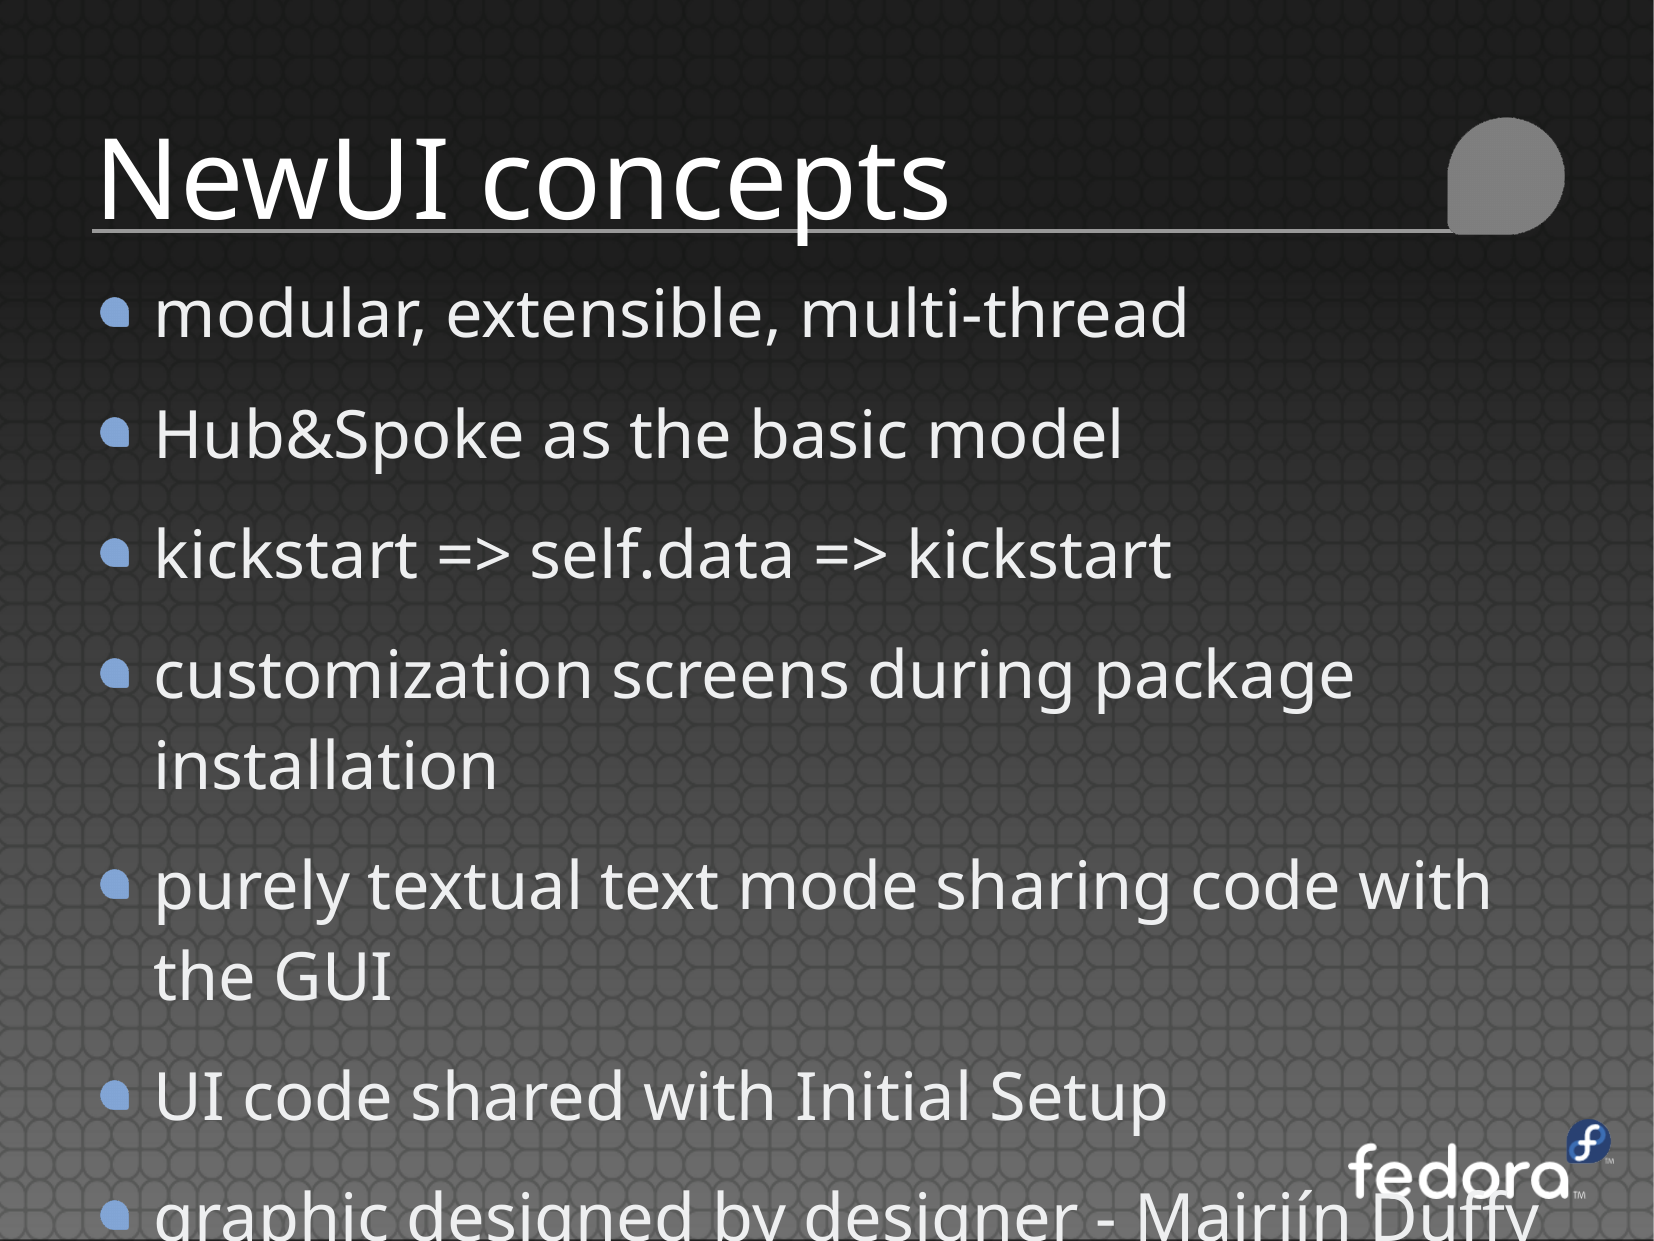

NewUI concepts
# modular, extensible, multi-thread
Hub&Spoke as the basic model
kickstart => self.data => kickstart
customization screens during package installation
purely textual text mode sharing code with the GUI
UI code shared with Initial Setup
graphic designed by designer - Mairiín Duffy